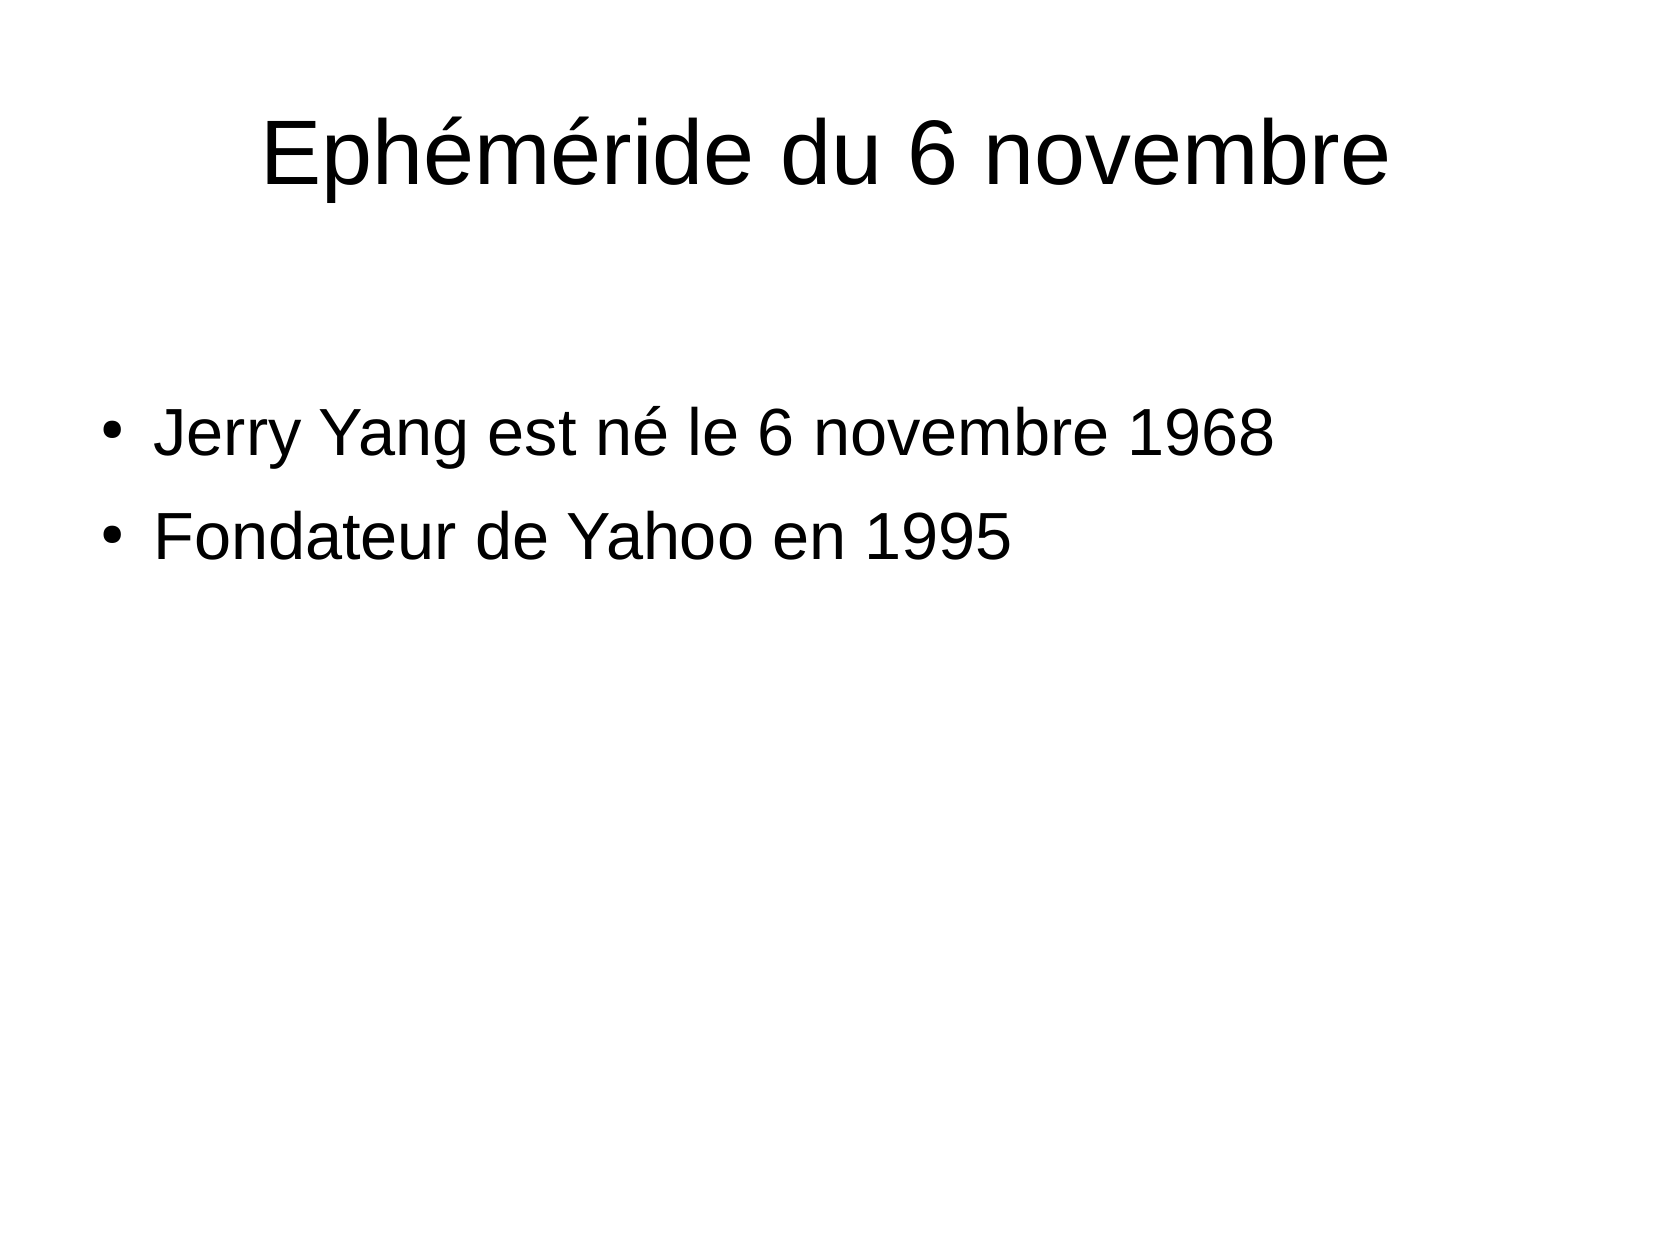

# Ephéméride du 6 novembre
Jerry Yang est né le 6 novembre 1968
Fondateur de Yahoo en 1995